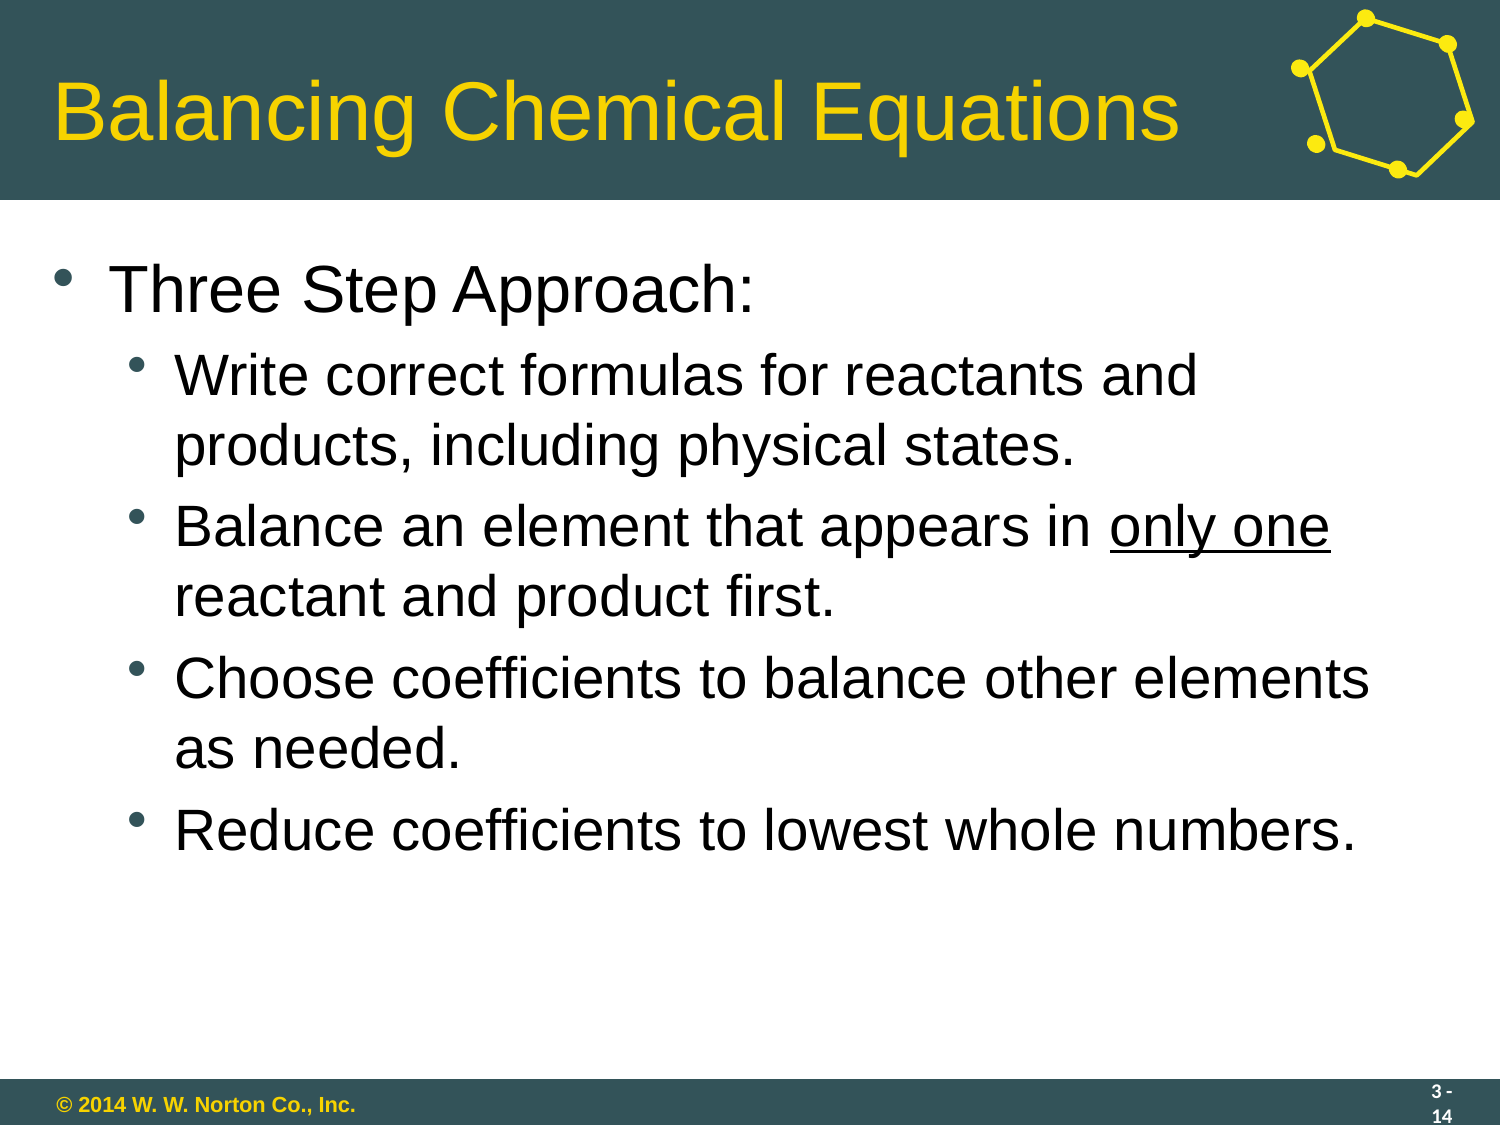

Balancing Chemical Equations
# Three Step Approach:
Write correct formulas for reactants and products, including physical states.
Balance an element that appears in only one reactant and product first.
Choose coefficients to balance other elements as needed.
Reduce coefficients to lowest whole numbers.